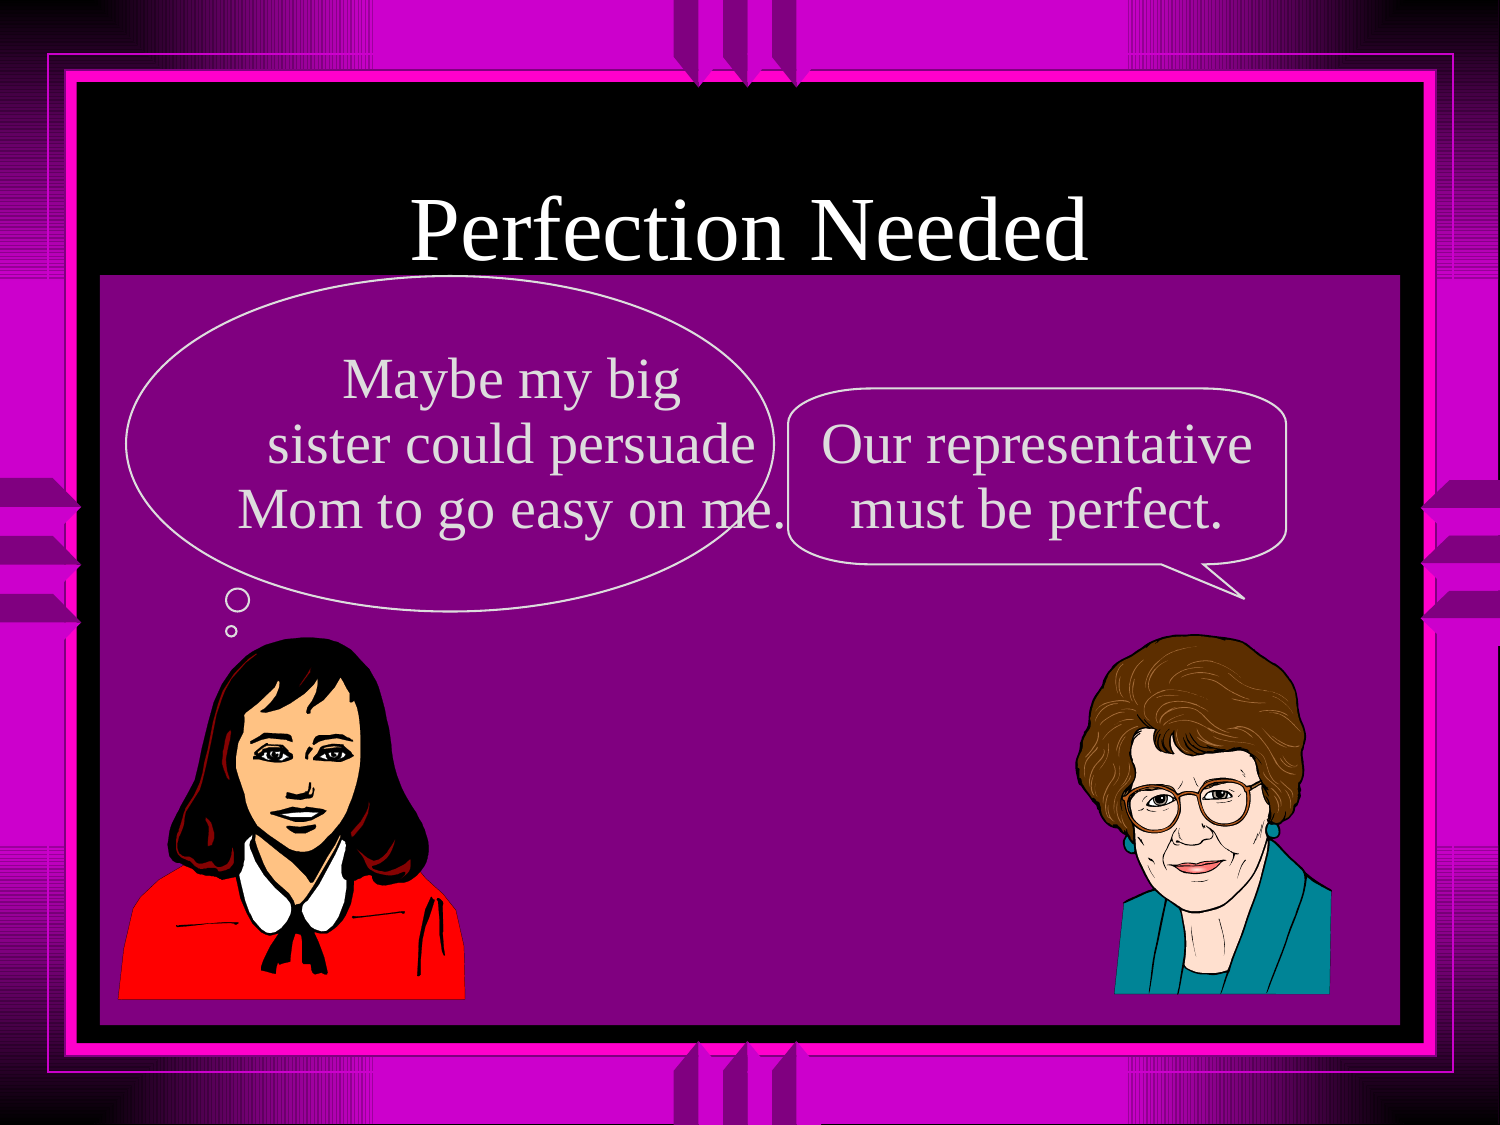

# Perfection Needed
Maybe my big
sister could persuade
Mom to go easy on me.
Our representative
must be perfect.